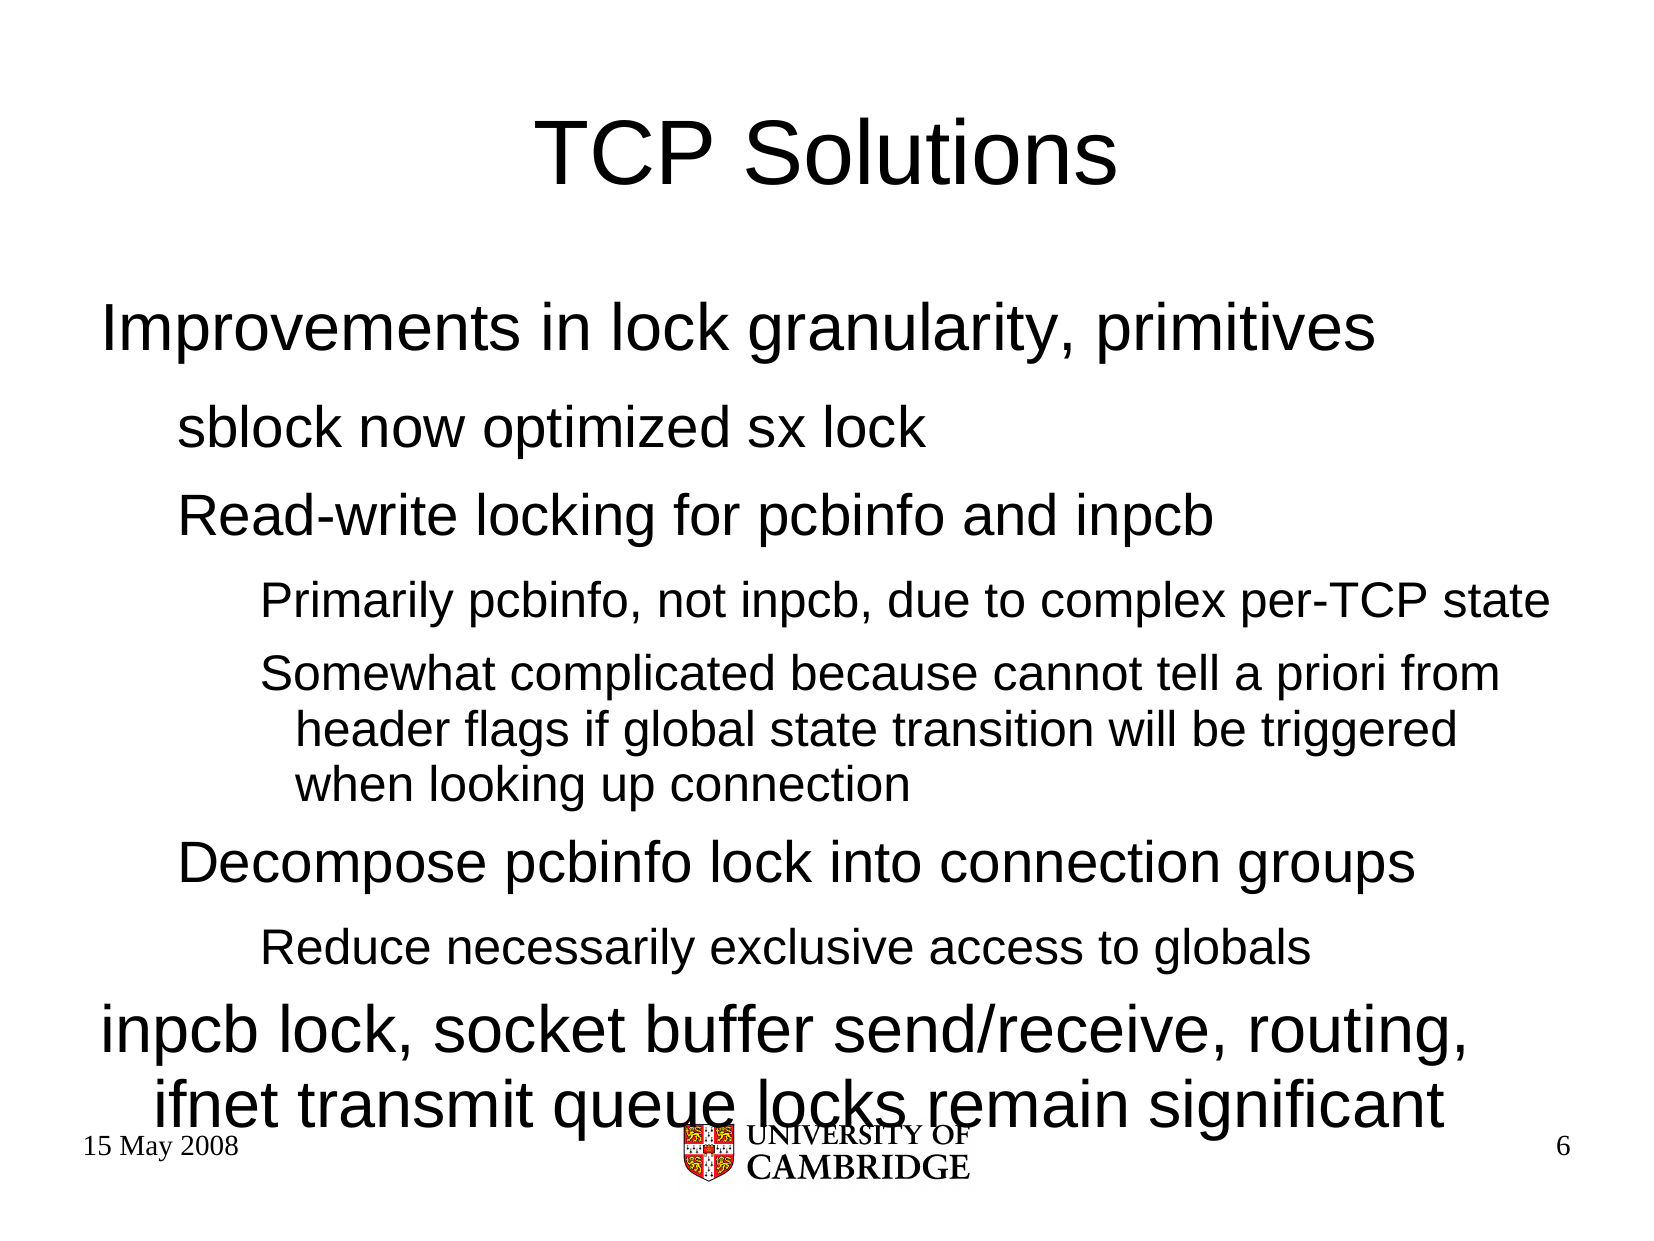

# TCP Solutions
Improvements in lock granularity, primitives
sblock now optimized sx lock
Read-write locking for pcbinfo and inpcb
Primarily pcbinfo, not inpcb, due to complex per-TCP state
Somewhat complicated because cannot tell a priori from header flags if global state transition will be triggered when looking up connection
Decompose pcbinfo lock into connection groups
Reduce necessarily exclusive access to globals
inpcb lock, socket buffer send/receive, routing, ifnet transmit queue locks remain significant
21 February 2006
6